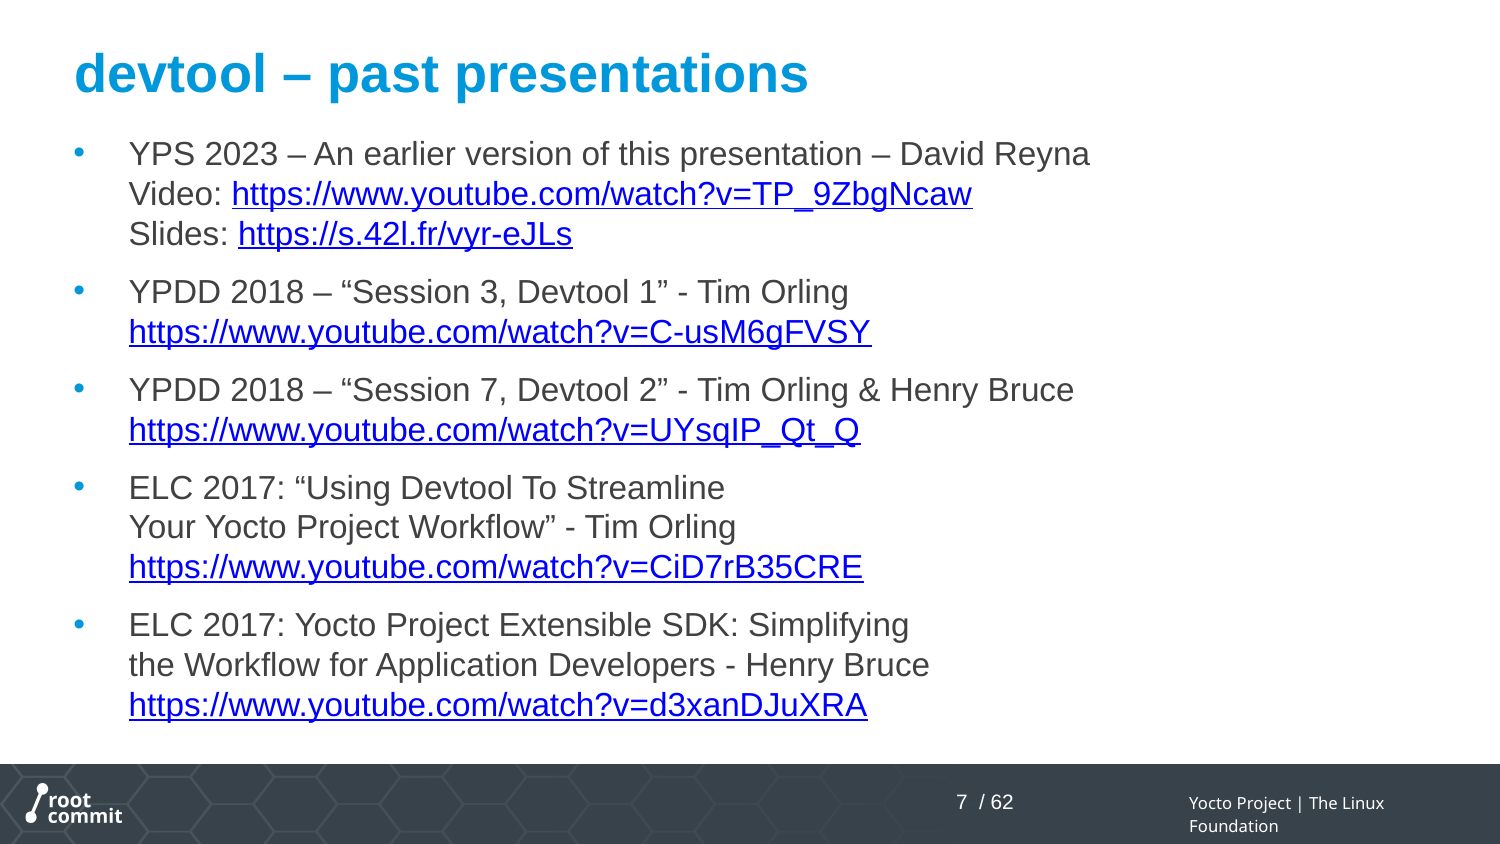

devtool – past presentations
YPS 2023 – An earlier version of this presentation – David Reyna
Video: https://www.youtube.com/watch?v=TP_9ZbgNcaw
Slides: https://s.42l.fr/vyr-eJLs
YPDD 2018 – “Session 3, Devtool 1” - Tim Orling
https://www.youtube.com/watch?v=C-usM6gFVSY
YPDD 2018 – “Session 7, Devtool 2” - Tim Orling & Henry Bruce
https://www.youtube.com/watch?v=UYsqIP_Qt_Q
ELC 2017: “Using Devtool To Streamline
Your Yocto Project Workflow” - Tim Orling
https://www.youtube.com/watch?v=CiD7rB35CRE
ELC 2017: Yocto Project Extensible SDK: Simplifying
the Workflow for Application Developers - Henry Bruce
https://www.youtube.com/watch?v=d3xanDJuXRA